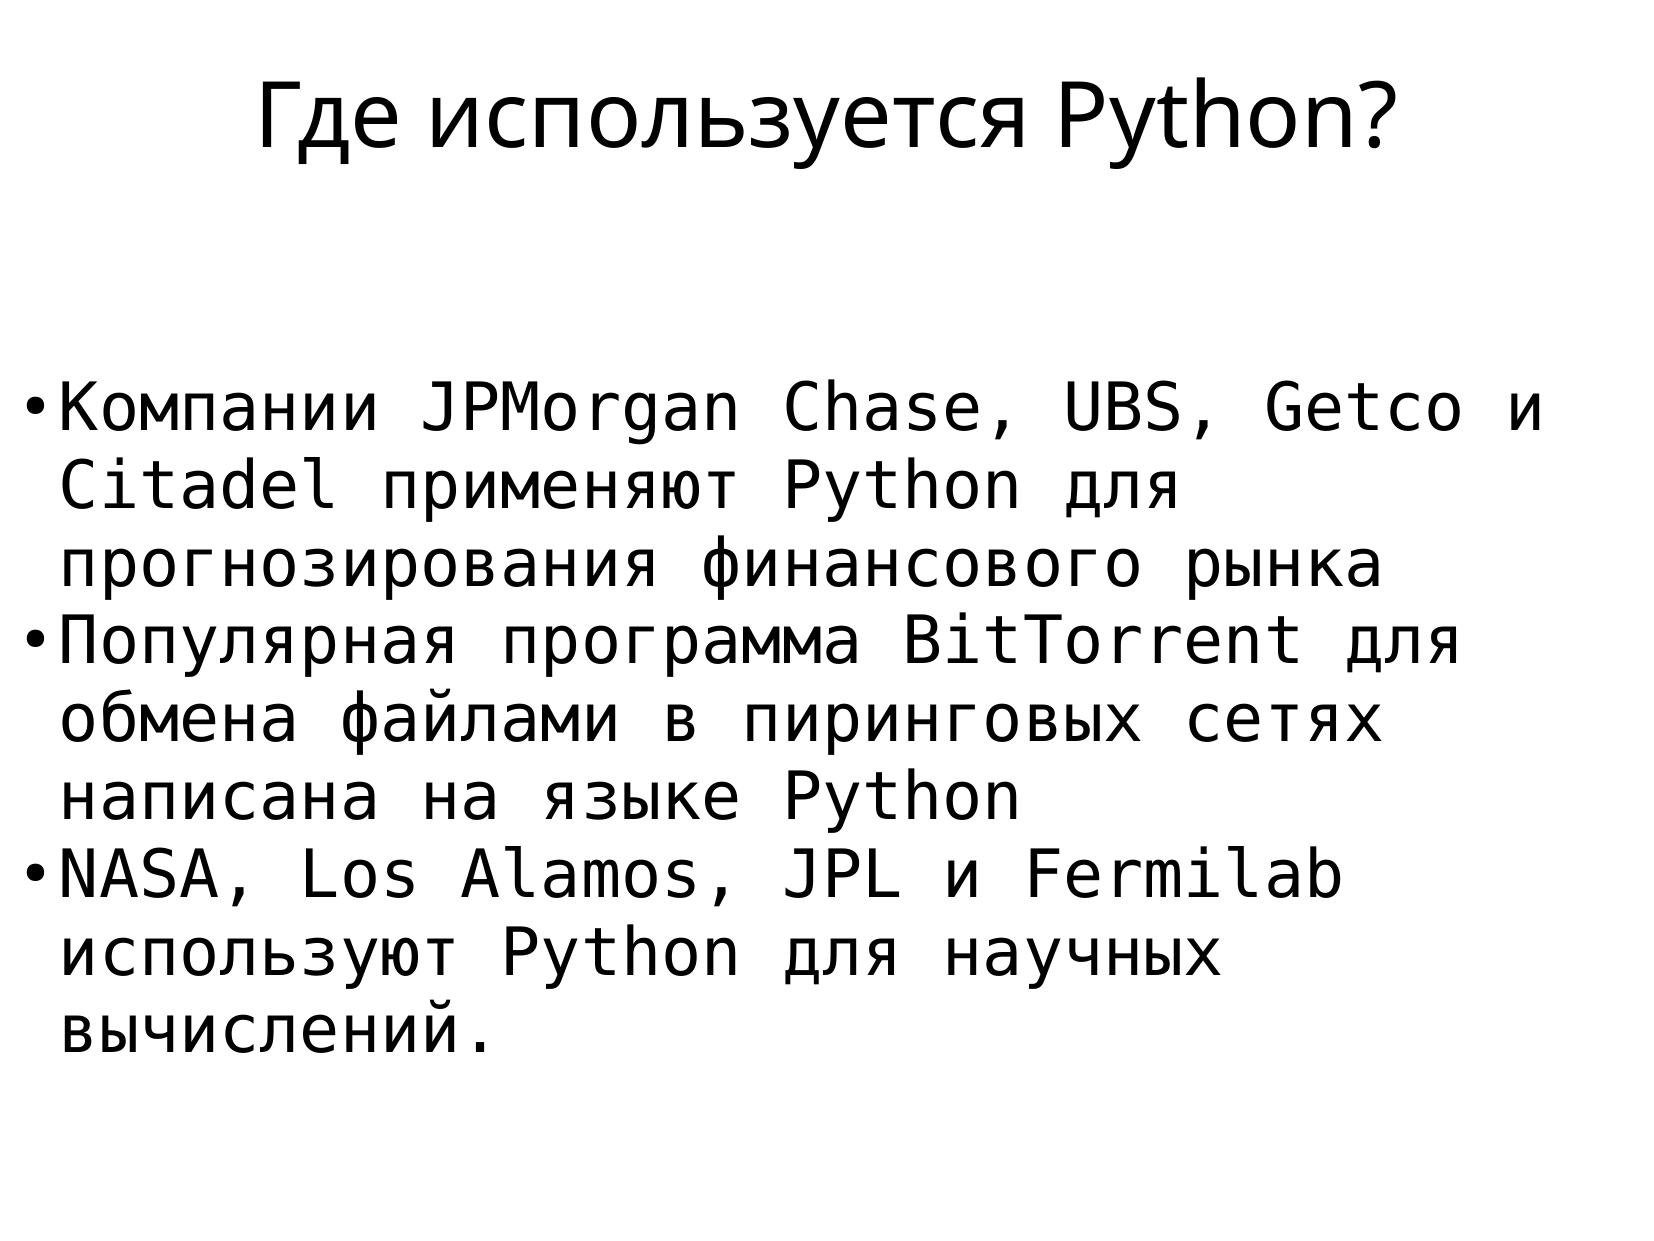

# Где используется Python?
Компании JPMorgan Chase, UBS, Getco и Citadel применяют Python для прогнозирования финансового рынка
Популярная программа BitTorrent для обмена файлами в пиринговых сетях написана на языке Python
NASA, Los Alamos, JPL и Fermilab используют Python для научных вычислений.